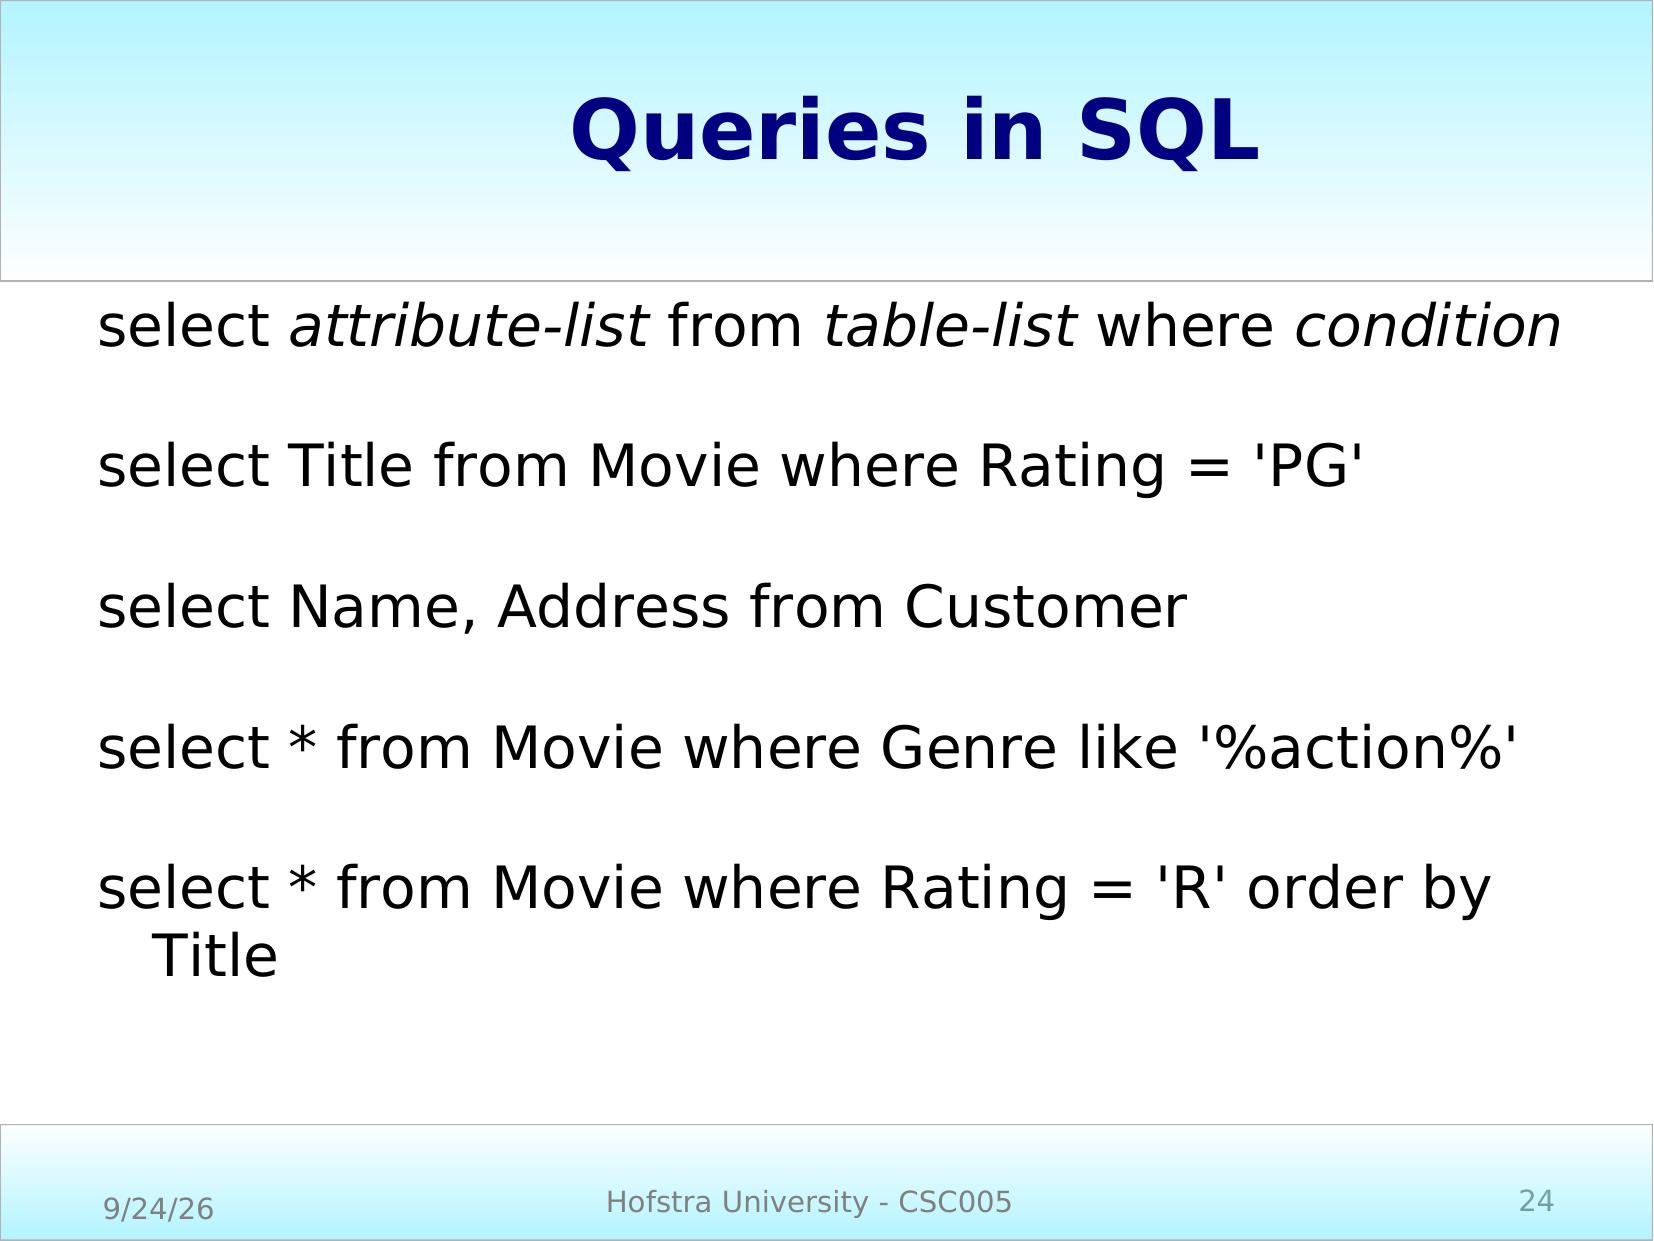

# Queries in SQL
select attribute-list from table-list where condition
select Title from Movie where Rating = 'PG'
select Name, Address from Customer
select * from Movie where Genre like '%action%'
select * from Movie where Rating = 'R' order by Title
24
Hofstra University - CSC005